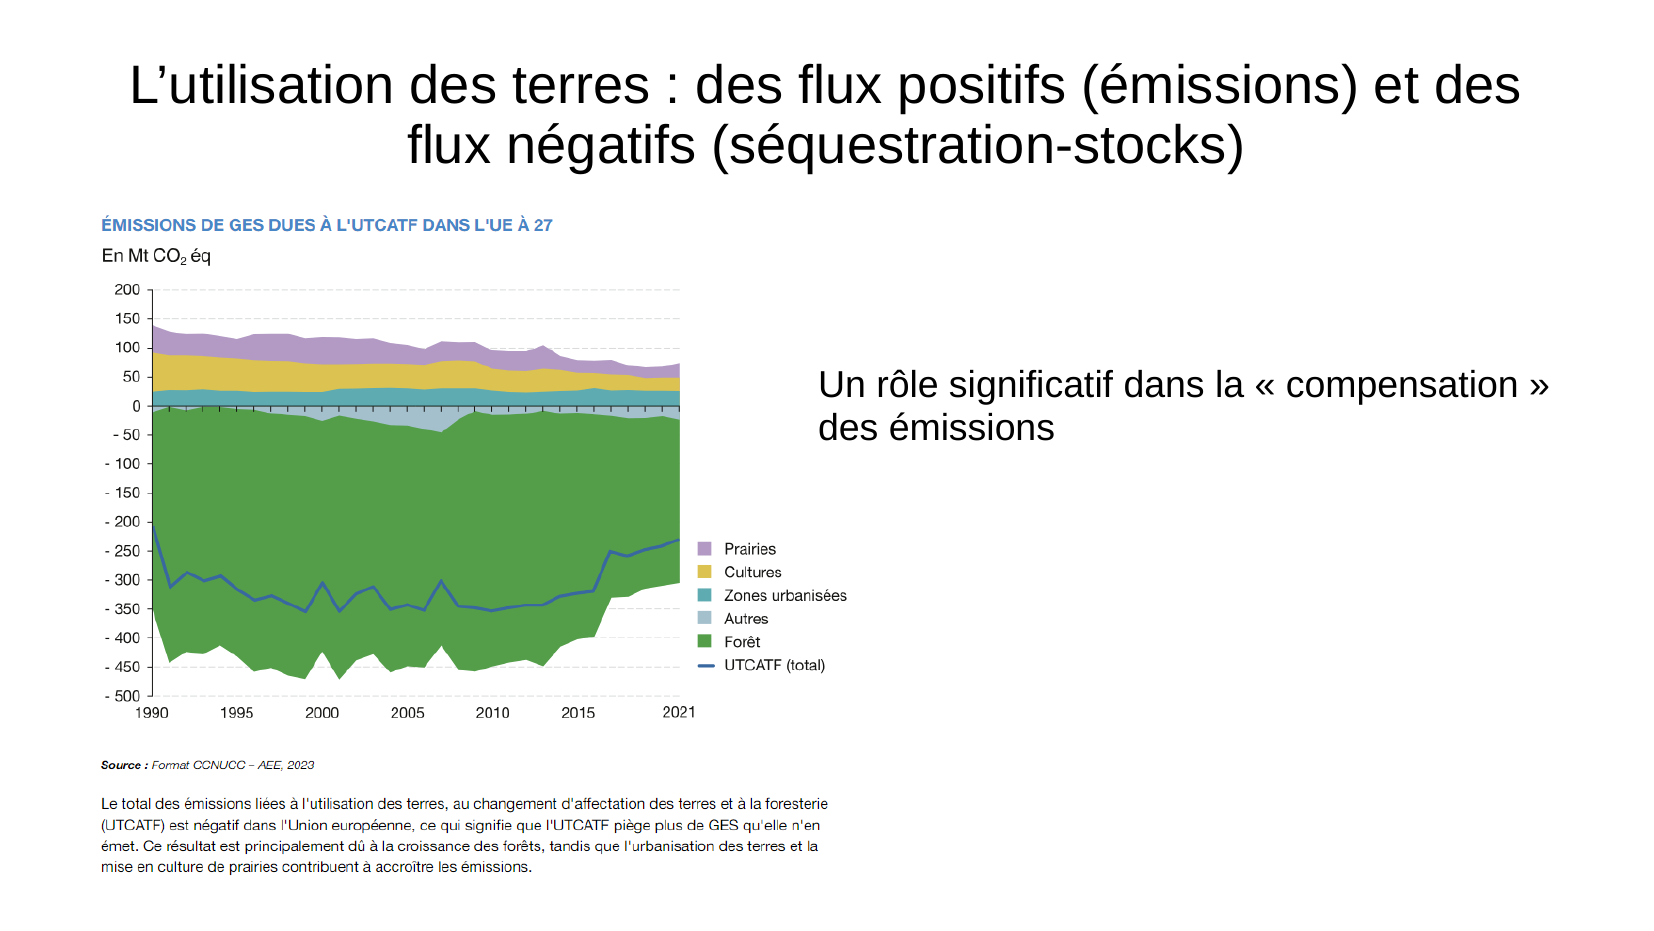

# L’utilisation des terres : des flux positifs (émissions) et des flux négatifs (séquestration-stocks)
Un rôle significatif dans la « compensation »
des émissions